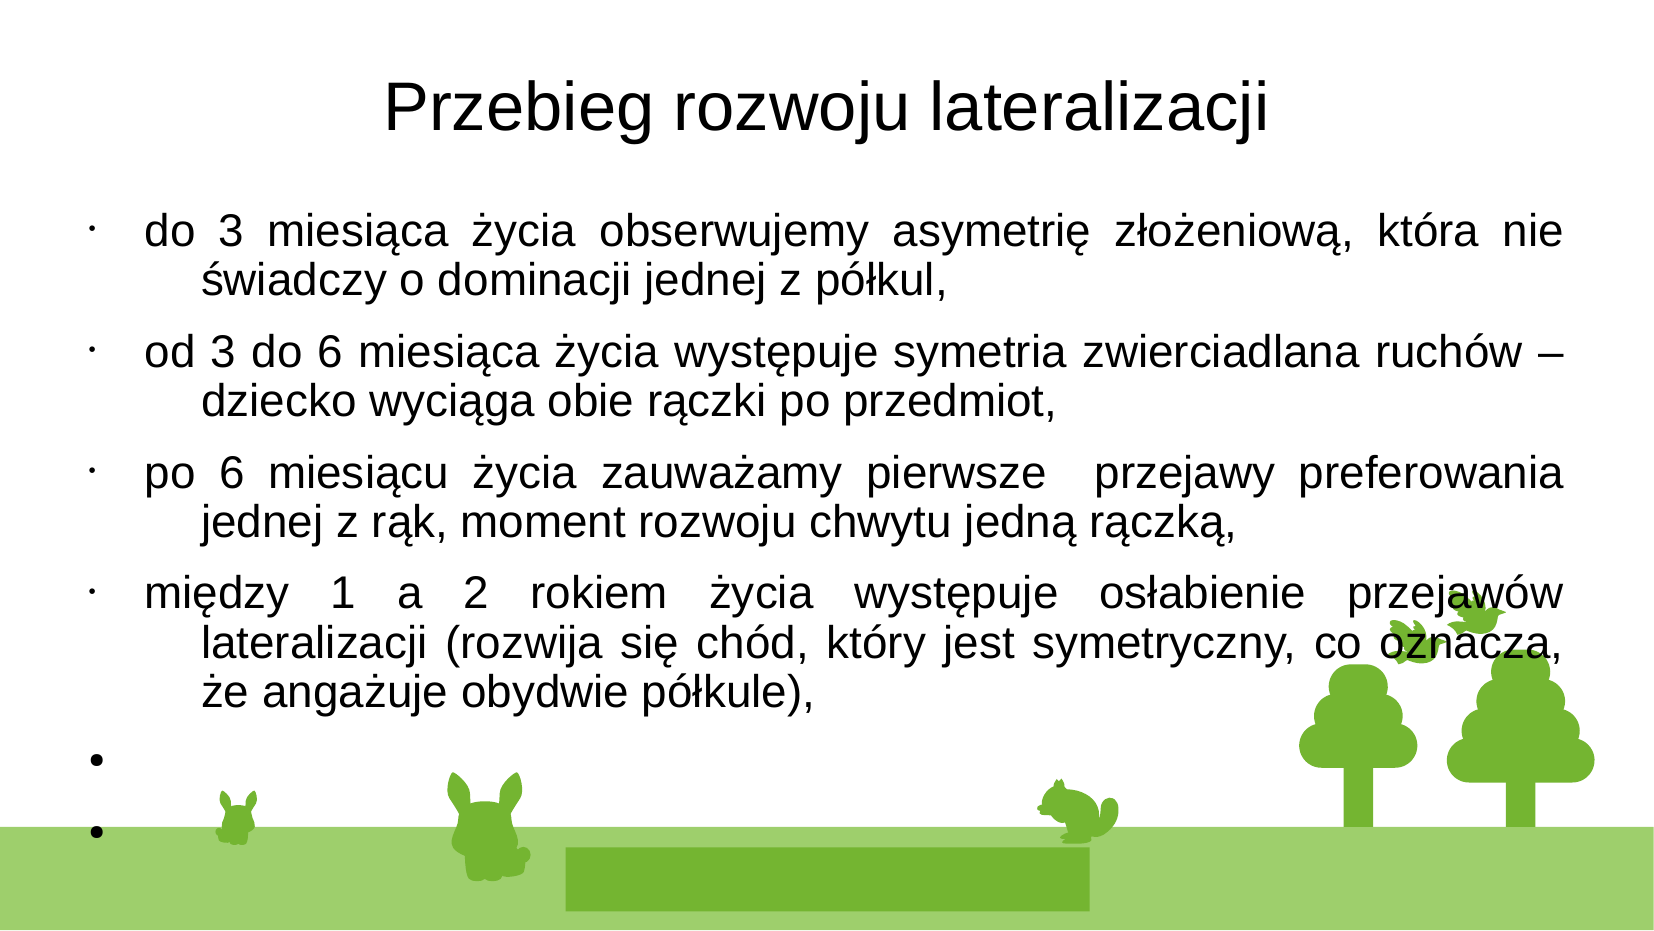

# Przebieg rozwoju lateralizacji
do 3 miesiąca życia obserwujemy asymetrię złożeniową, która nie świadczy o dominacji jednej z półkul,
od 3 do 6 miesiąca życia występuje symetria zwierciadlana ruchów – dziecko wyciąga obie rączki po przedmiot,
po 6 miesiącu życia zauważamy pierwsze przejawy preferowania jednej z rąk, moment rozwoju chwytu jedną rączką,
między 1 a 2 rokiem życia występuje osłabienie przejawów lateralizacji (rozwija się chód, który jest symetryczny, co oznacza, że angażuje obydwie półkule),